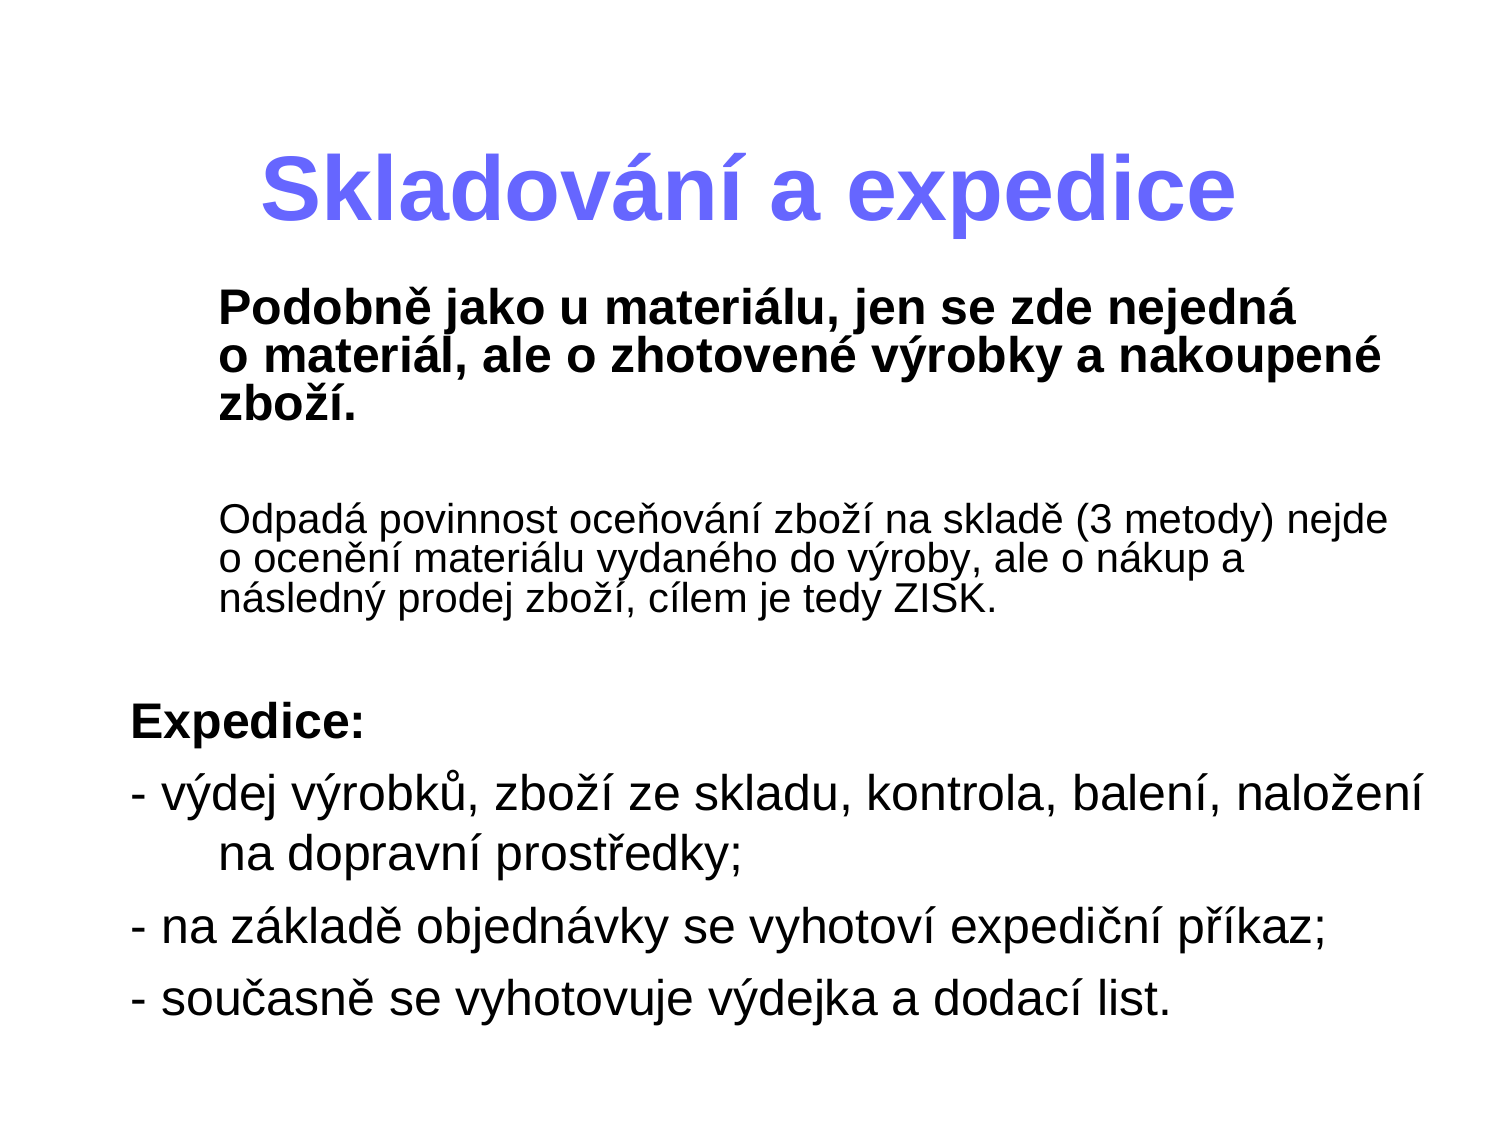

# Skladování a expedice
	Podobně jako u materiálu, jen se zde nejedná
o materiál, ale o zhotovené výrobky a nakoupené zboží.
	Odpadá povinnost oceňování zboží na skladě (3 metody) nejde
o ocenění materiálu vydaného do výroby, ale o nákup a následný prodej zboží, cílem je tedy ZISK.
Expedice:
- výdej výrobků, zboží ze skladu, kontrola, balení, naložení na dopravní prostředky;
- na základě objednávky se vyhotoví expediční příkaz;
- současně se vyhotovuje výdejka a dodací list.